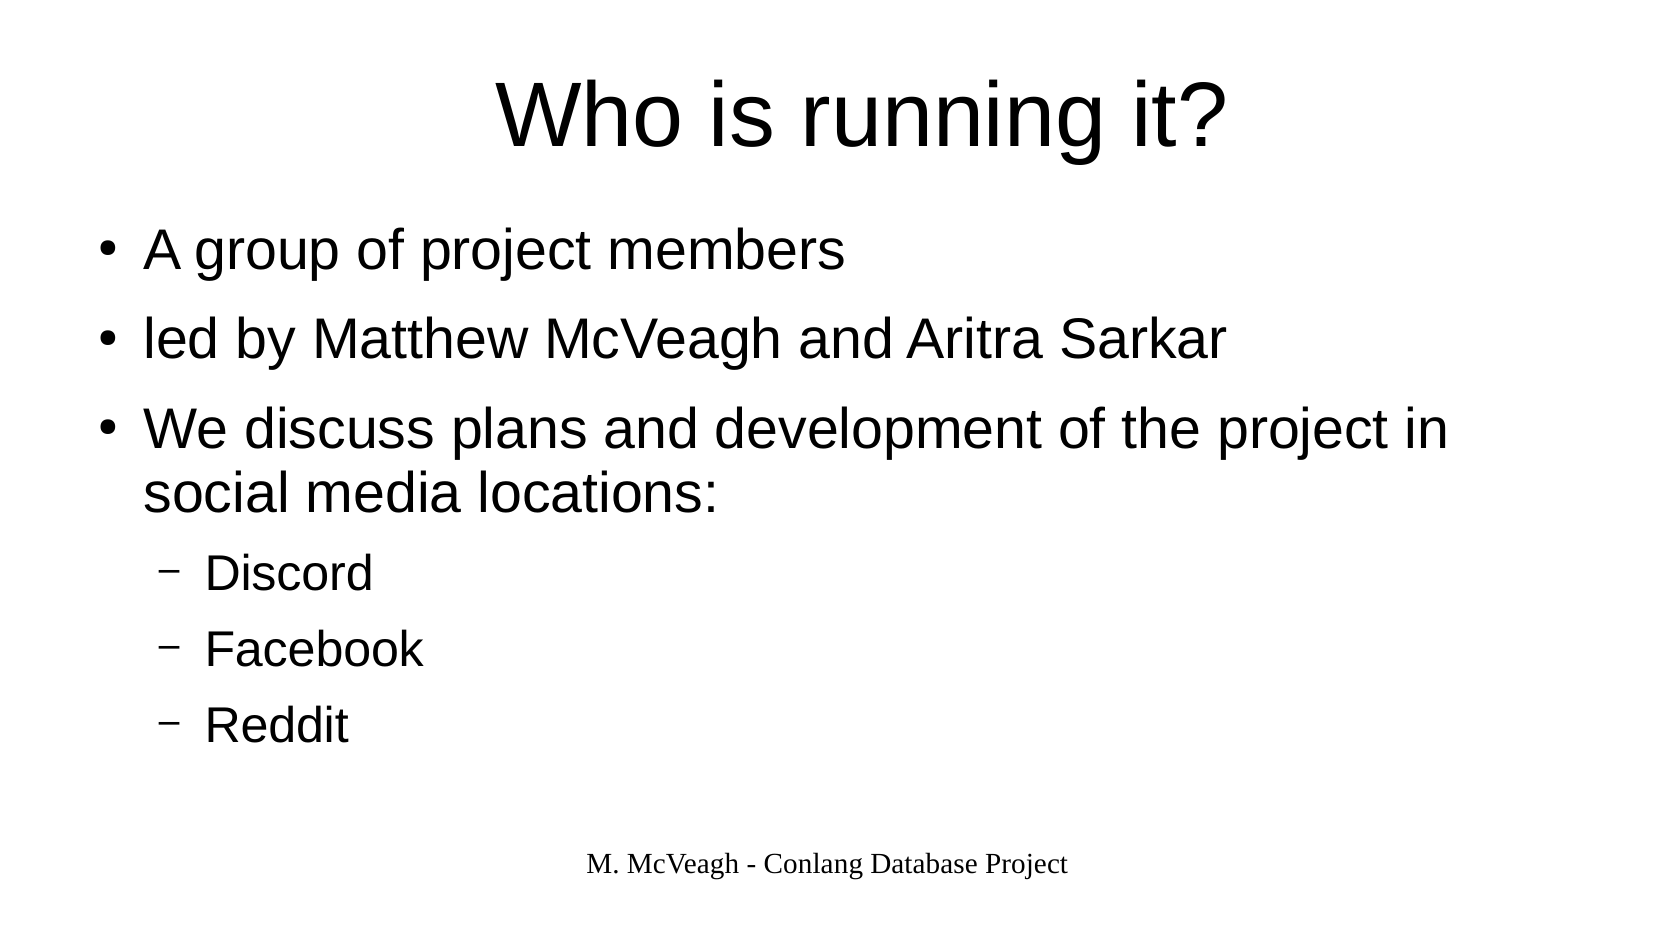

# Who is running it?
A group of project members
led by Matthew McVeagh and Aritra Sarkar
We discuss plans and development of the project in social media locations:
Discord
Facebook
Reddit
M. McVeagh - Conlang Database Project